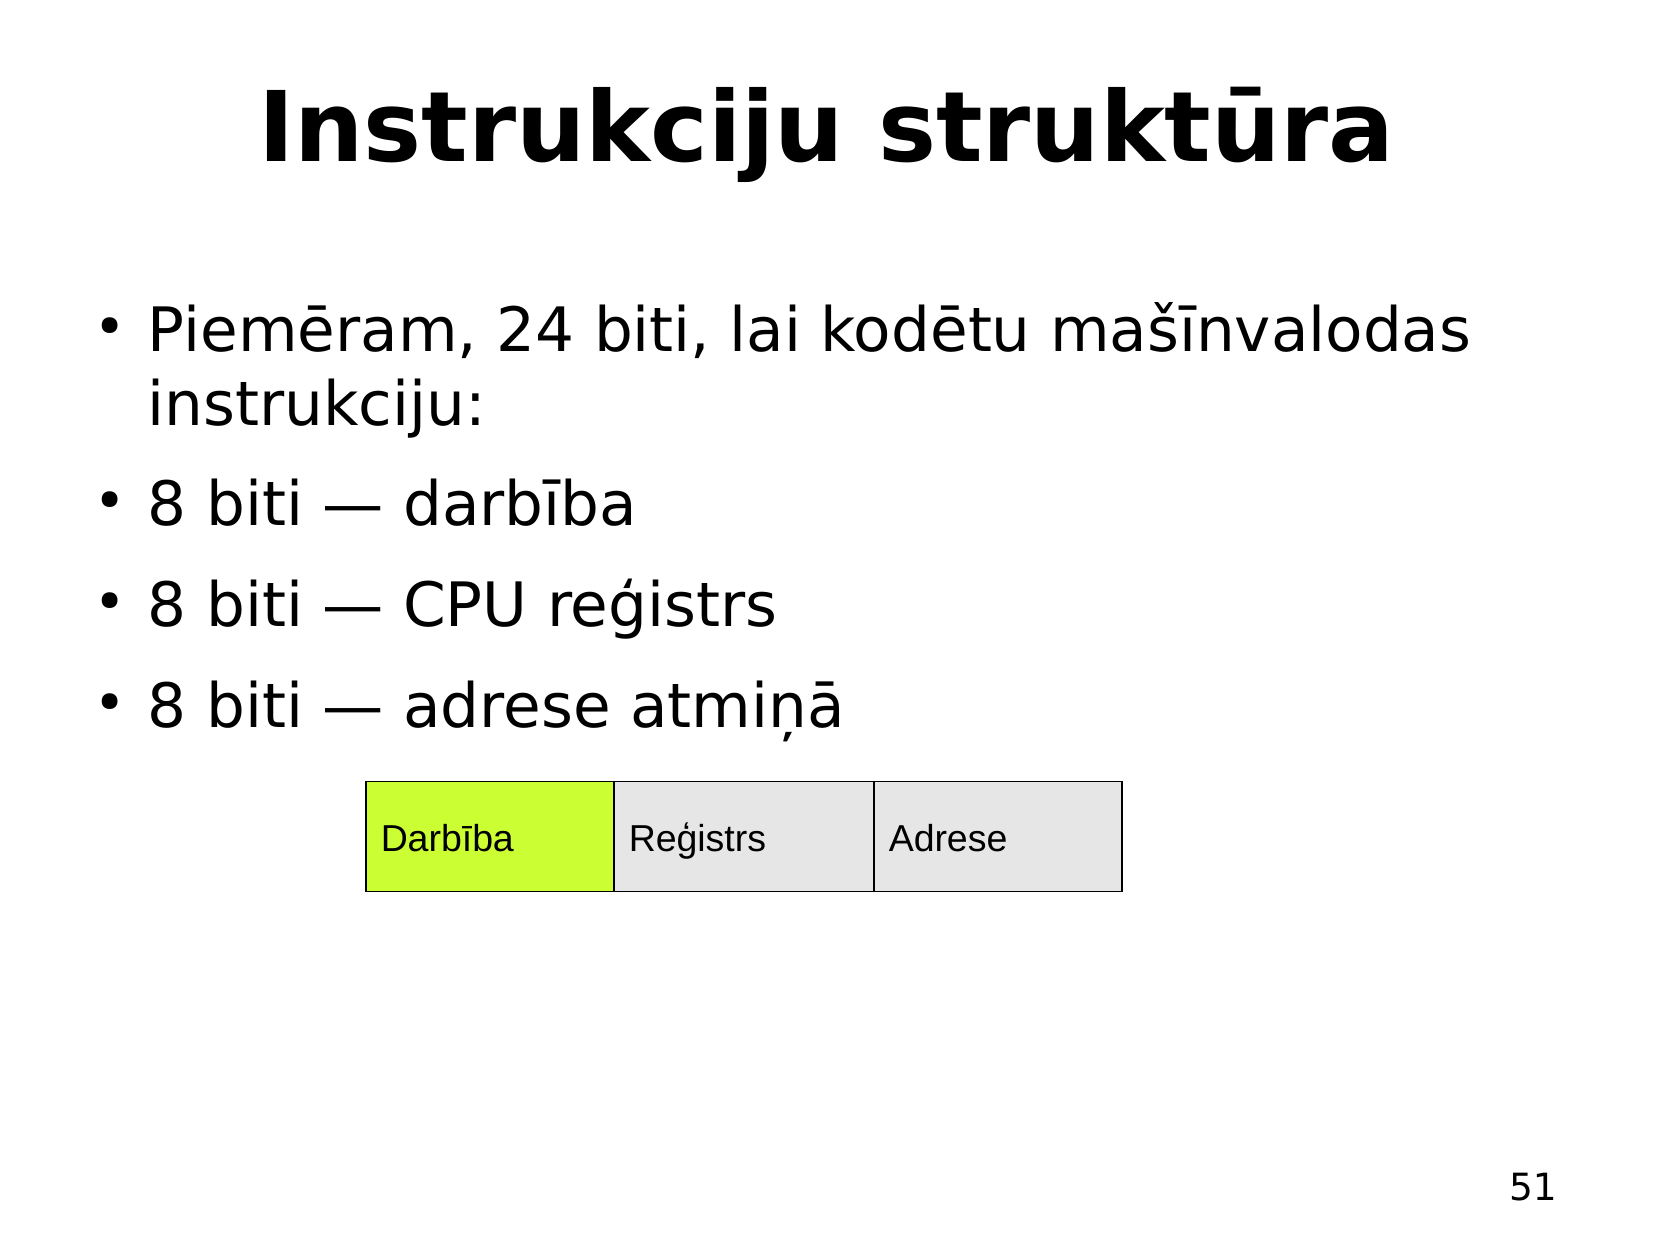

# Instrukciju struktūra
Piemēram, 24 biti, lai kodētu mašīnvalodas instrukciju:
8 biti — darbība
8 biti — CPU reģistrs
8 biti — adrese atmiņā
Darbība
Reģistrs
Adrese